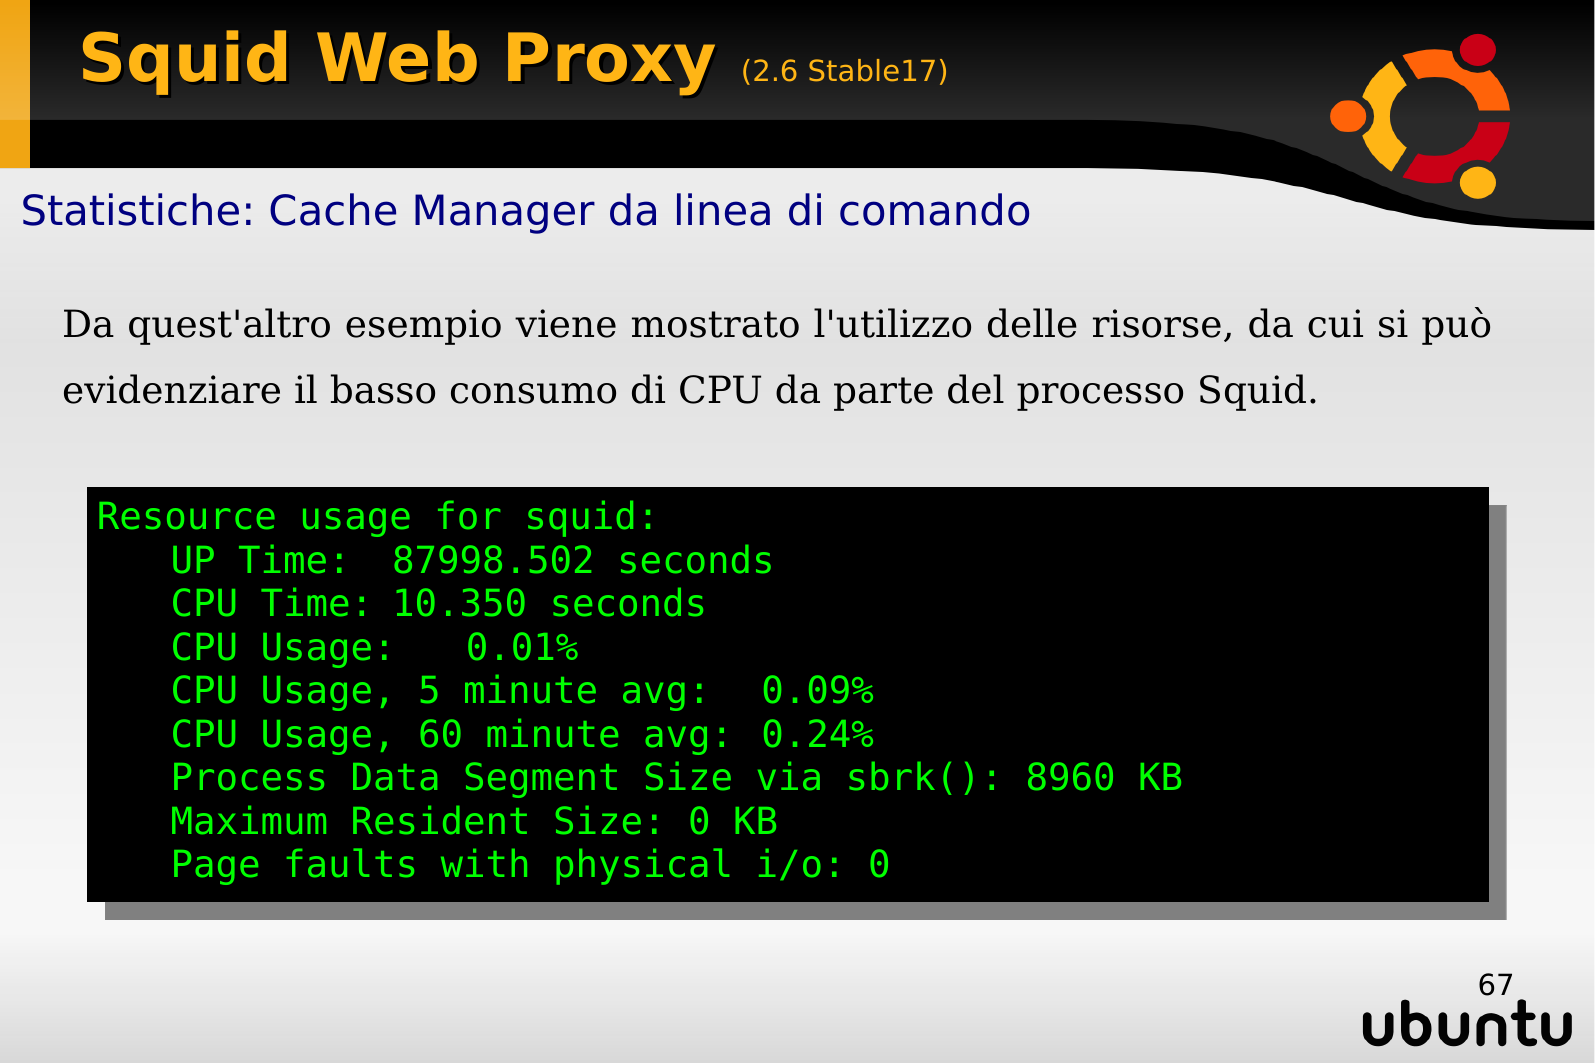

Squid Web Proxy (2.6 Stable17)
Statistiche: Cache Manager da linea di comando
Da quest'altro esempio viene mostrato l'utilizzo delle risorse, da cui si può evidenziare il basso consumo di CPU da parte del processo Squid.
Resource usage for squid:
	UP Time:	87998.502 seconds
	CPU Time:	10.350 seconds
	CPU Usage:	0.01%
	CPU Usage, 5 minute avg:	0.09%
	CPU Usage, 60 minute avg:	0.24%
	Process Data Segment Size via sbrk(): 8960 KB
	Maximum Resident Size: 0 KB
	Page faults with physical i/o: 0
67